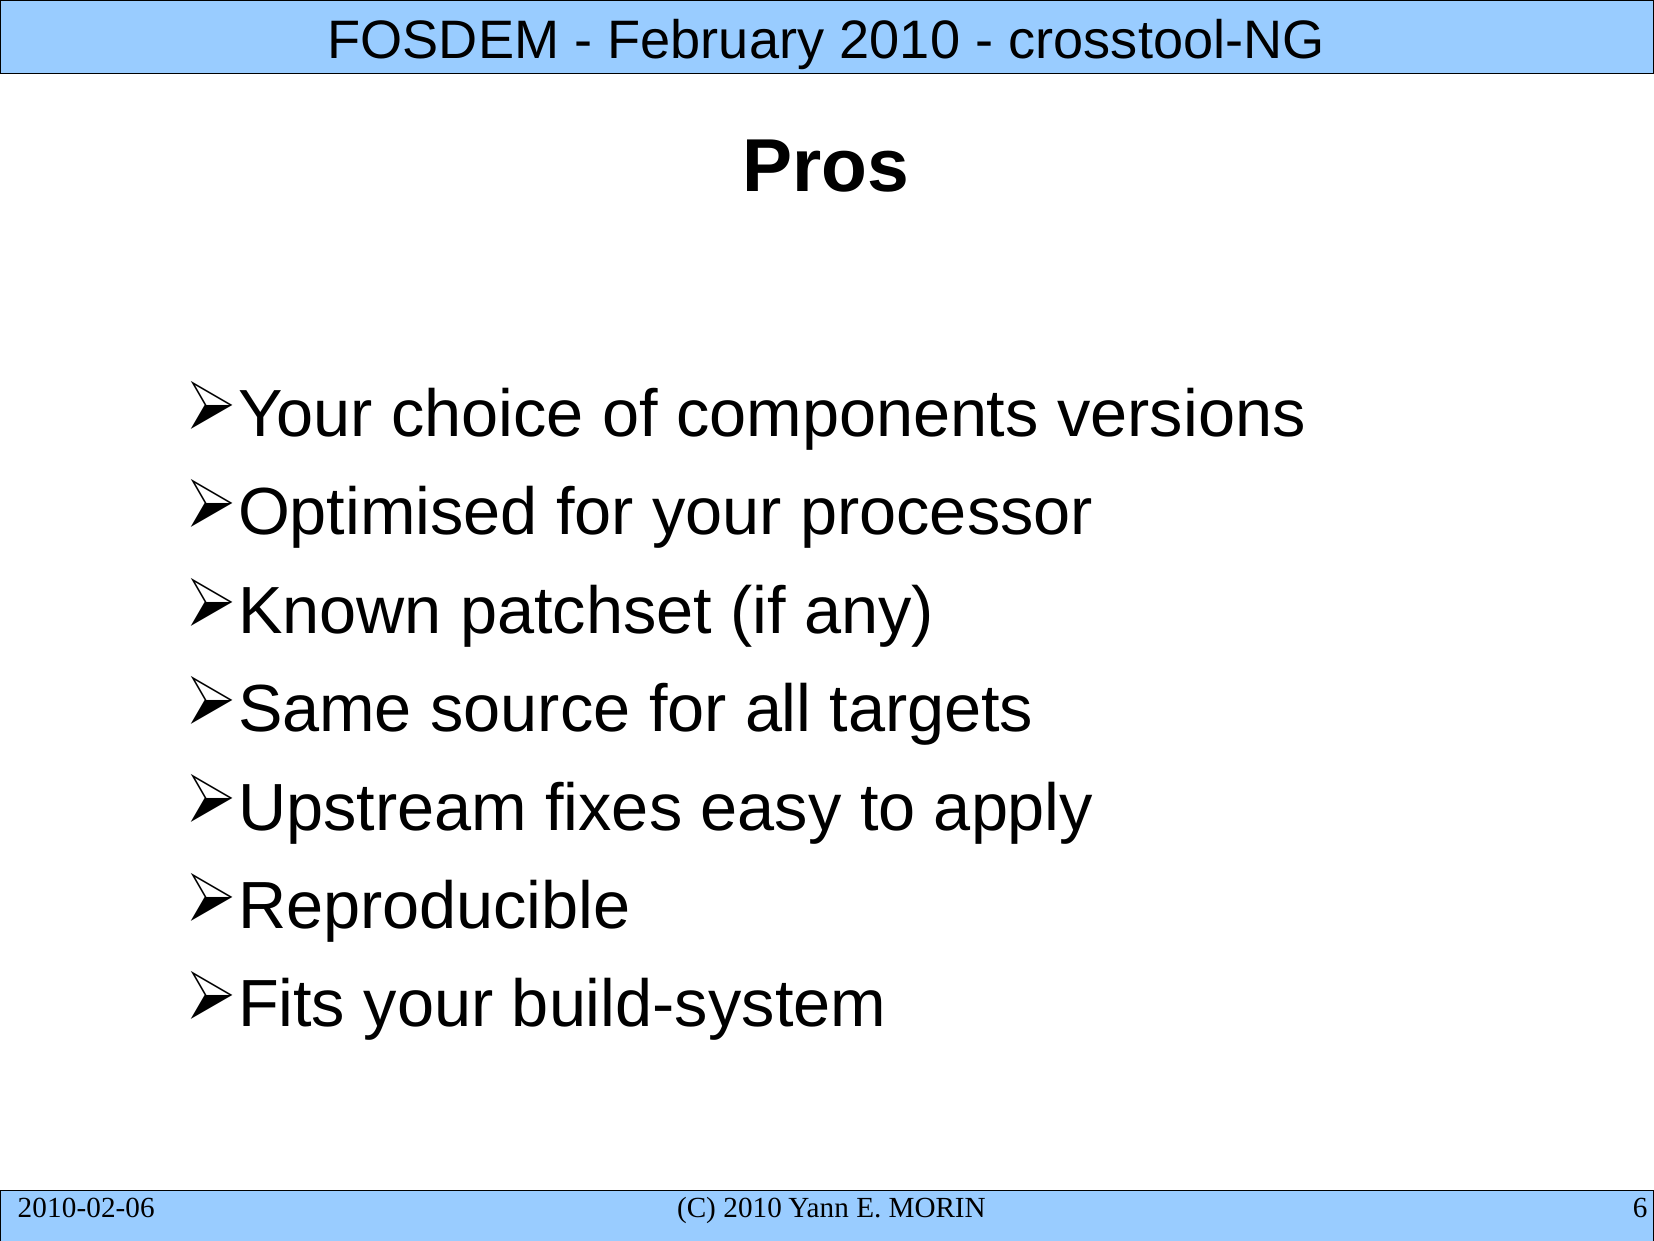

# FOSDEM - February 2010 - crosstool-NG
Pros
Your choice of components versions
Optimised for your processor
Known patchset (if any)
Same source for all targets
Upstream fixes easy to apply
Reproducible
Fits your build-system
2010-02-06
(C) 2010 Yann E. MORIN
6